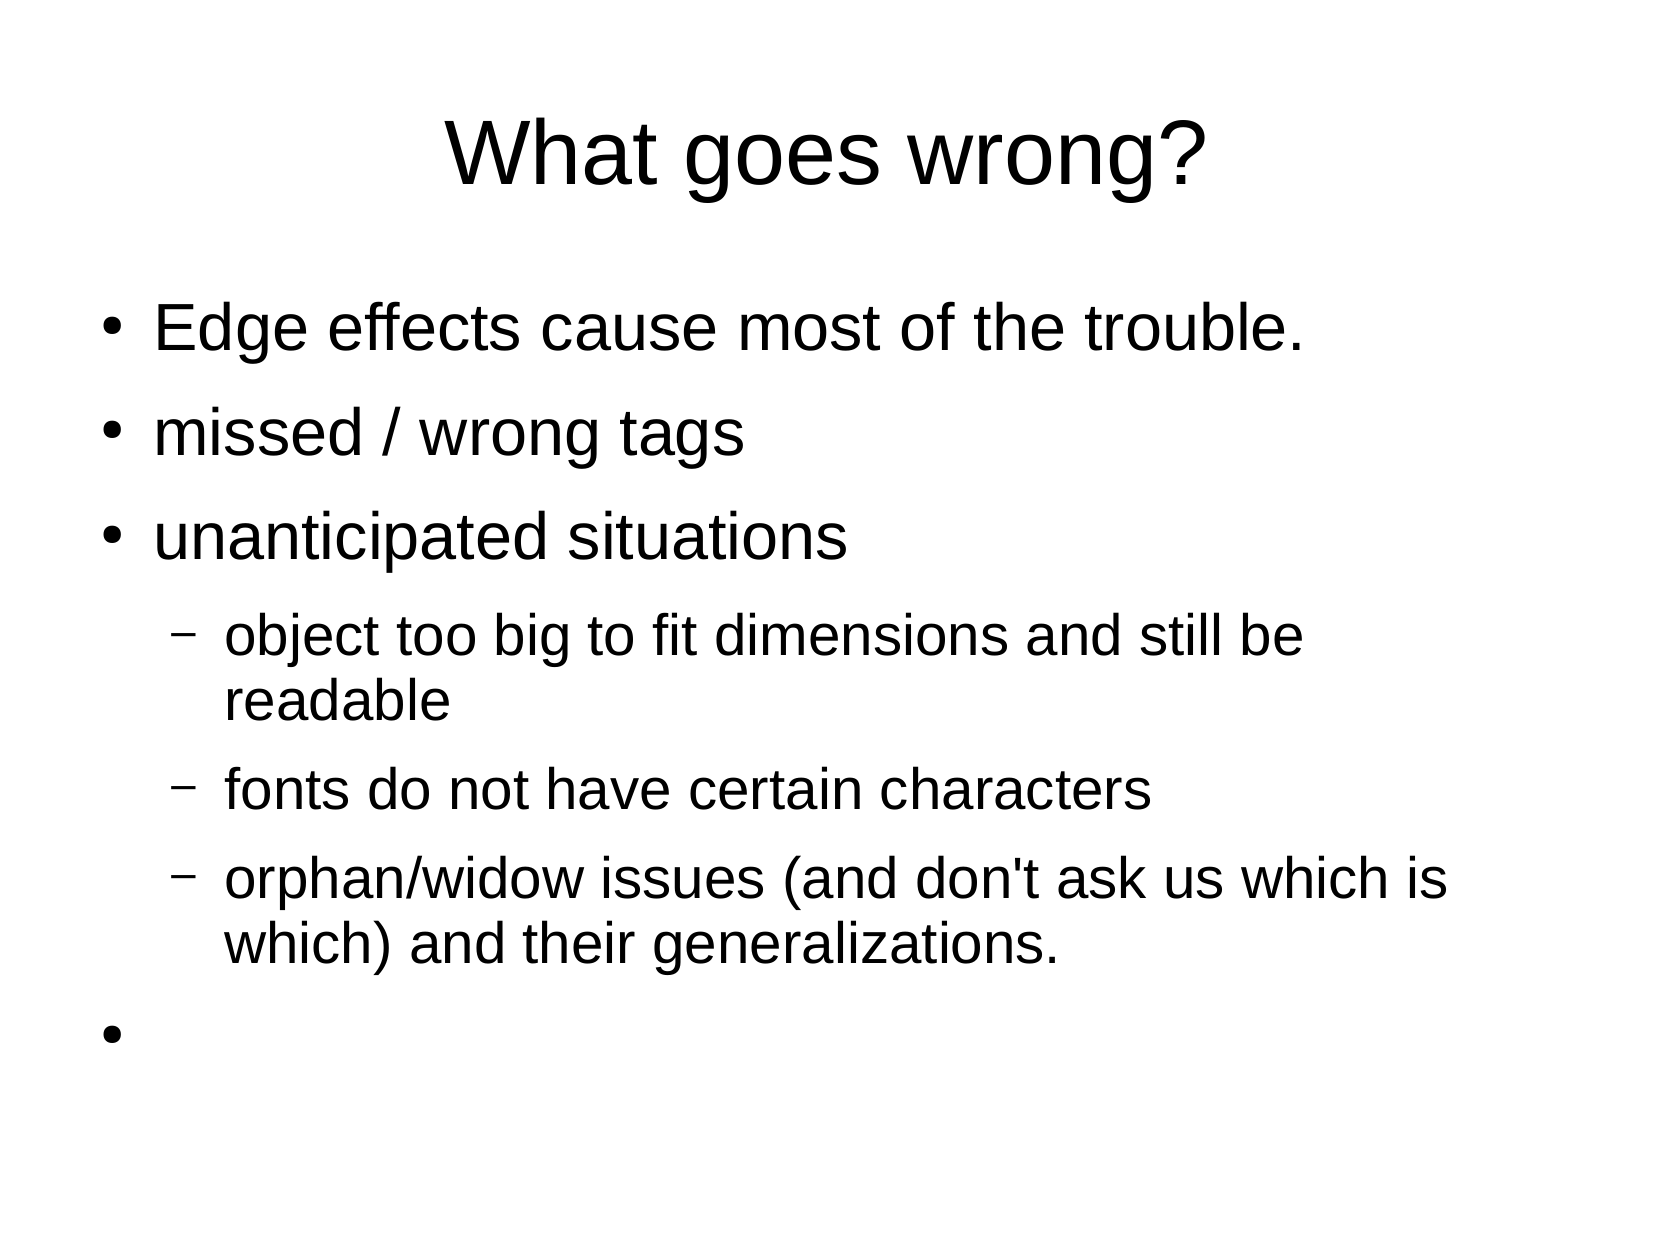

# What goes wrong?
Edge effects cause most of the trouble.
missed / wrong tags
unanticipated situations
object too big to fit dimensions and still be readable
fonts do not have certain characters
orphan/widow issues (and don't ask us which is which) and their generalizations.